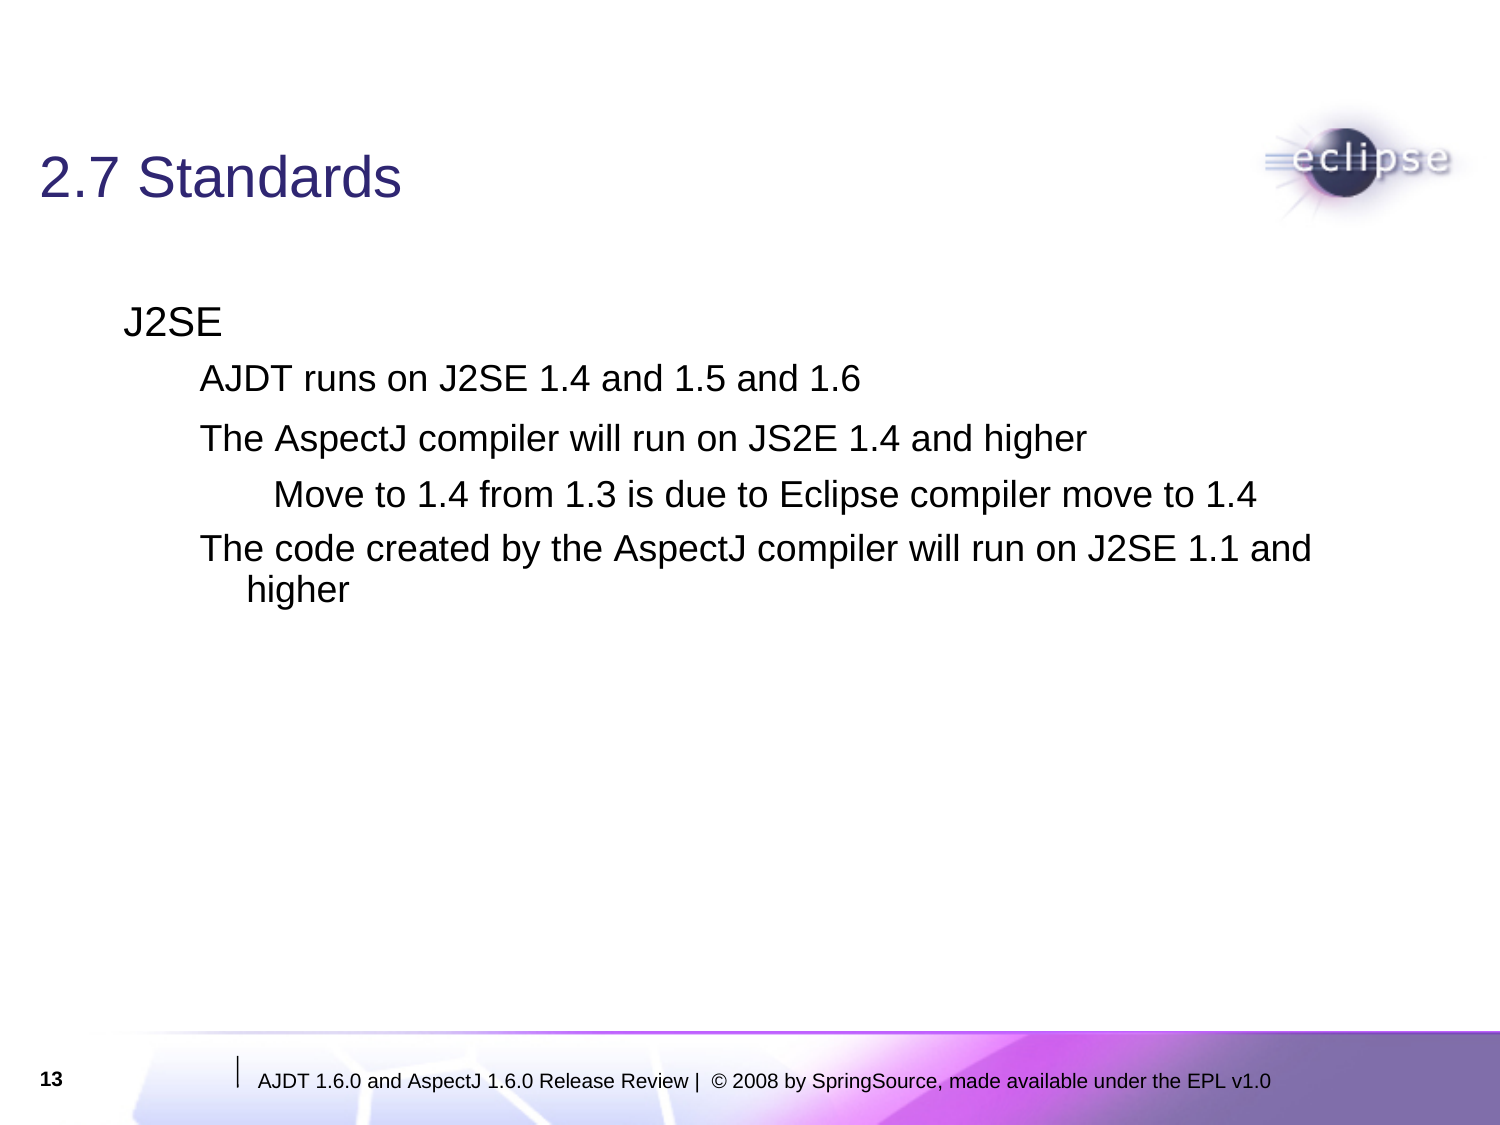

# 2.7 Standards
J2SE
AJDT runs on J2SE 1.4 and 1.5 and 1.6
The AspectJ compiler will run on JS2E 1.4 and higher
Move to 1.4 from 1.3 is due to Eclipse compiler move to 1.4
The code created by the AspectJ compiler will run on J2SE 1.1 and higher
13